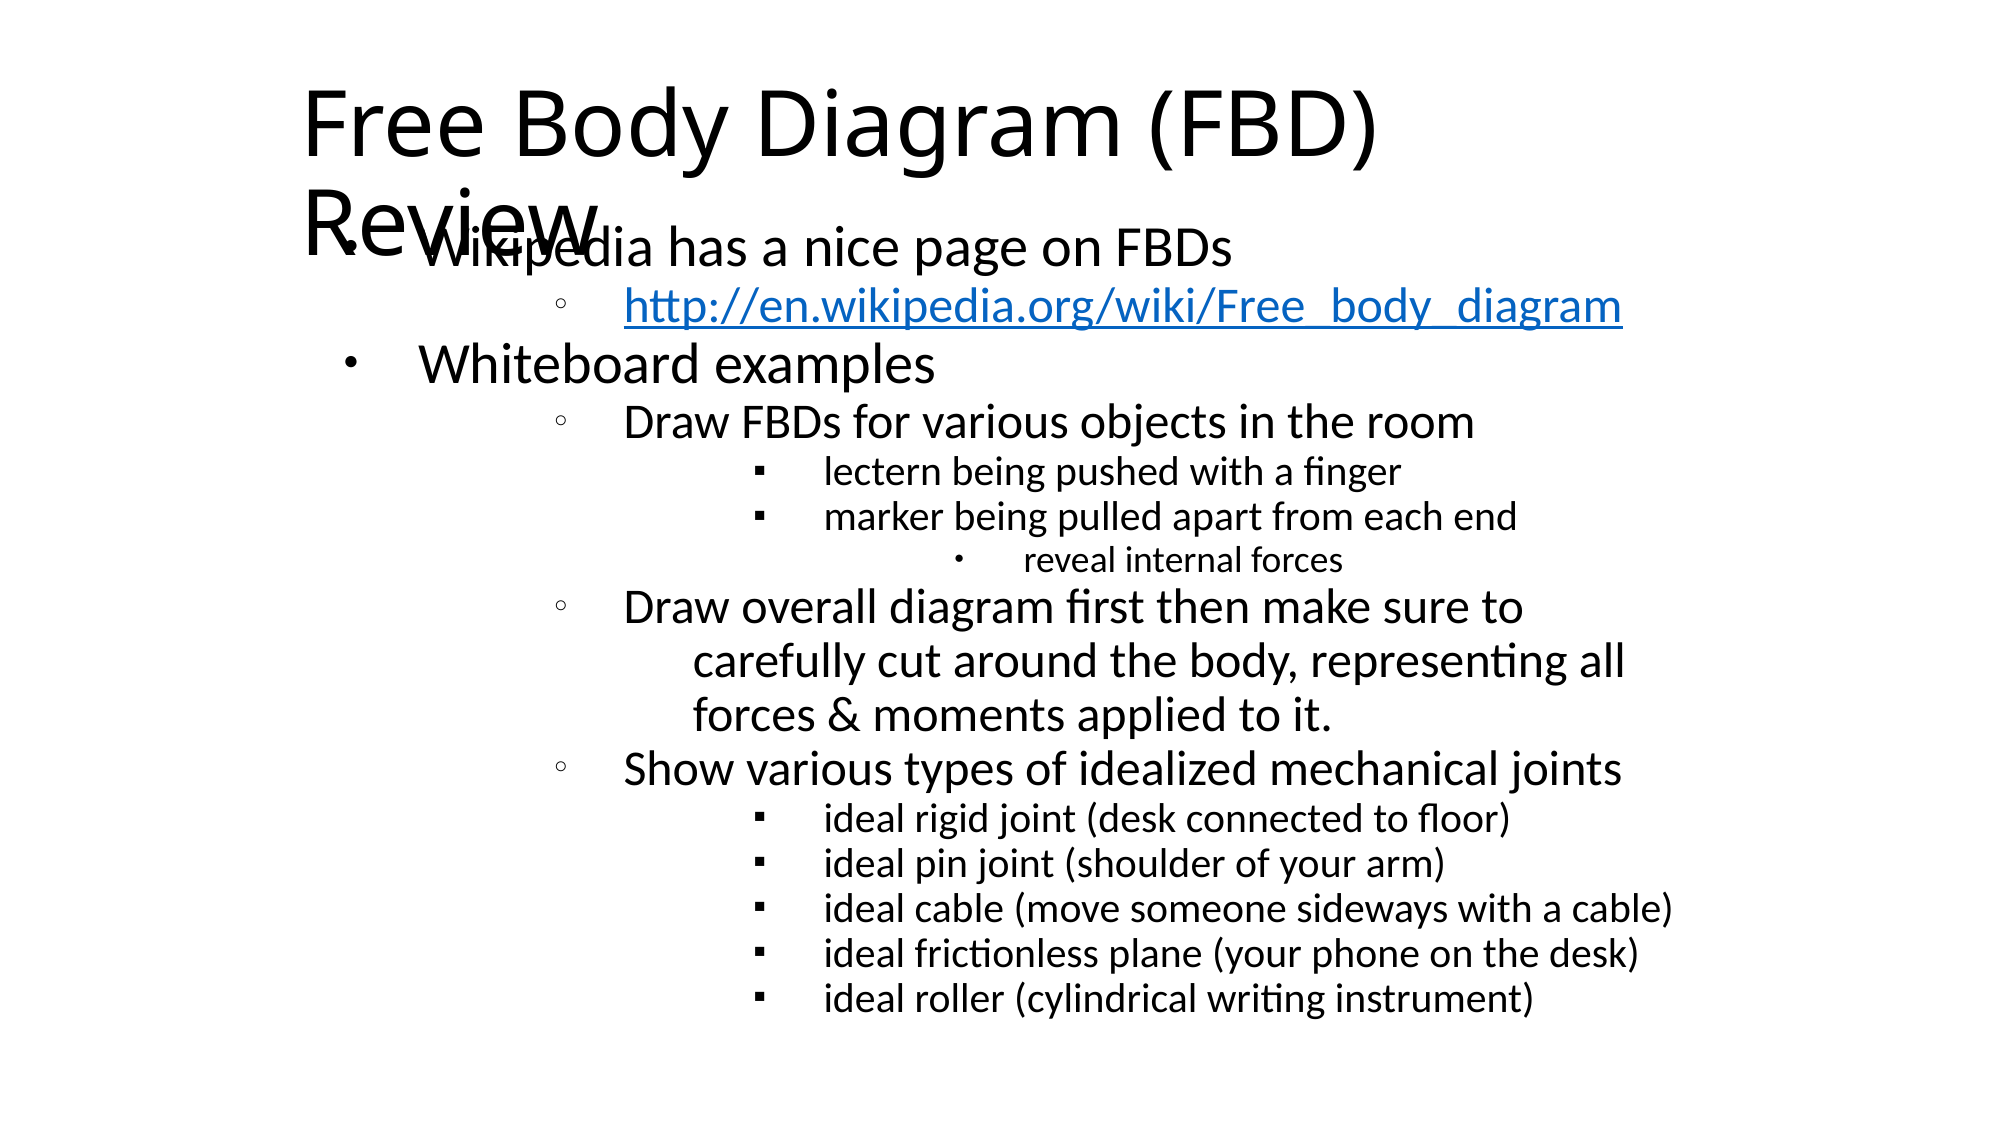

# Free Body Diagram (FBD) Review
Wikipedia has a nice page on FBDs
http://en.wikipedia.org/wiki/Free_body_diagram
Whiteboard examples
Draw FBDs for various objects in the room
lectern being pushed with a finger
marker being pulled apart from each end
reveal internal forces
Draw overall diagram first then make sure to carefully cut around the body, representing all forces & moments applied to it.
Show various types of idealized mechanical joints
ideal rigid joint (desk connected to floor)
ideal pin joint (shoulder of your arm)
ideal cable (move someone sideways with a cable)
ideal frictionless plane (your phone on the desk)
ideal roller (cylindrical writing instrument)